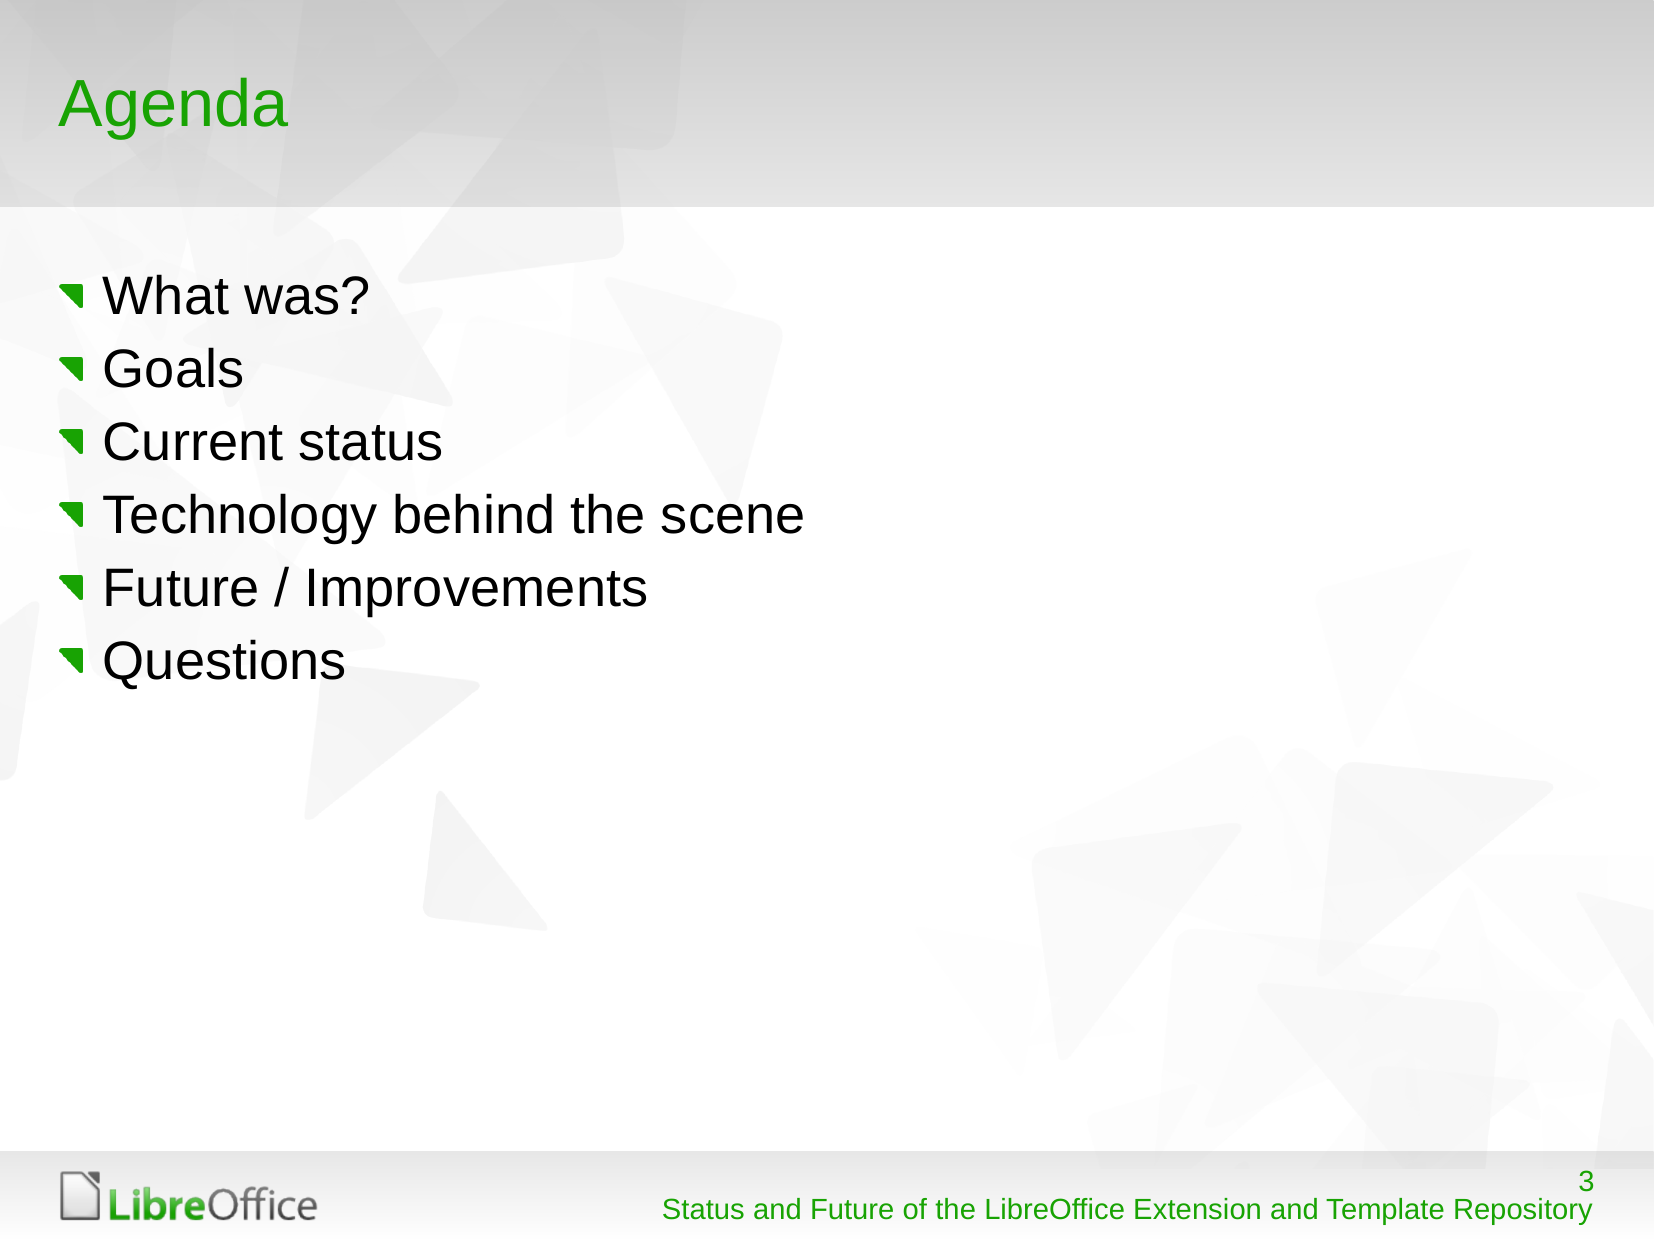

# Agenda
What was?
Goals
Current status
Technology behind the scene
Future / Improvements
Questions
3
Status and Future of the LibreOffice Extension and Template Repository